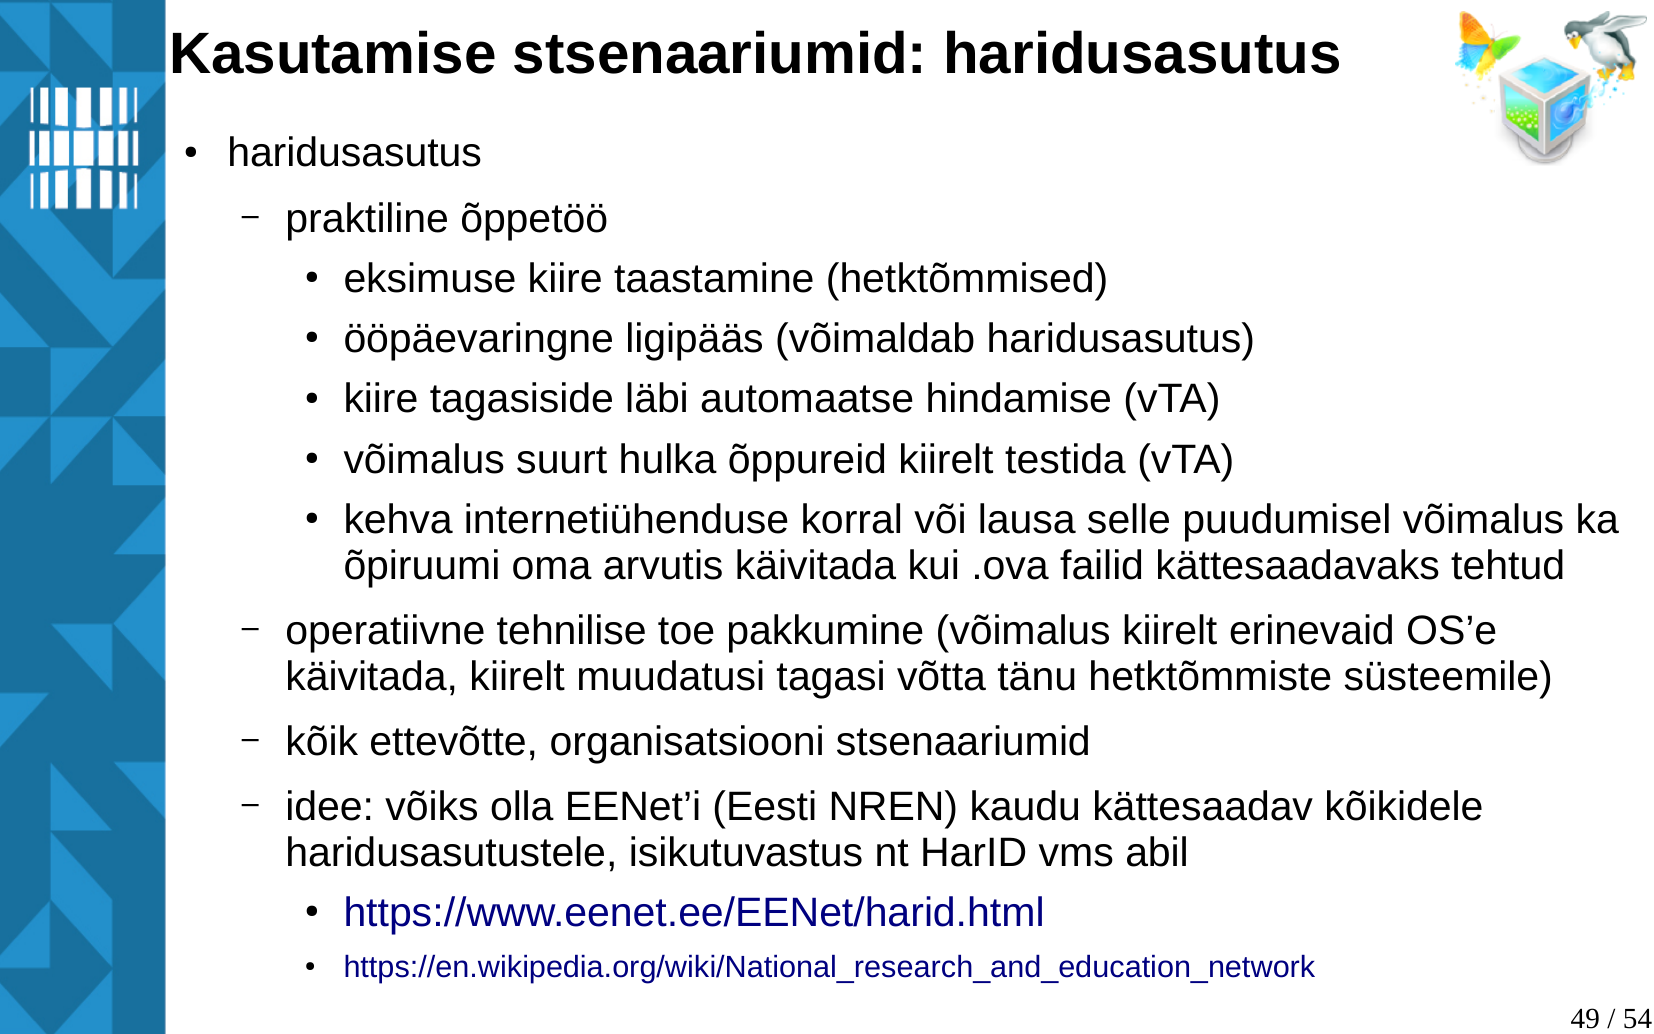

# Kasutamise stsenaariumid: haridusasutus
haridusasutus
praktiline õppetöö
eksimuse kiire taastamine (hetktõmmised)
ööpäevaringne ligipääs (võimaldab haridusasutus)
kiire tagasiside läbi automaatse hindamise (vTA)
võimalus suurt hulka õppureid kiirelt testida (vTA)
kehva internetiühenduse korral või lausa selle puudumisel võimalus ka õpiruumi oma arvutis käivitada kui .ova failid kättesaadavaks tehtud
operatiivne tehnilise toe pakkumine (võimalus kiirelt erinevaid OS’e käivitada, kiirelt muudatusi tagasi võtta tänu hetktõmmiste süsteemile)
kõik ettevõtte, organisatsiooni stsenaariumid
idee: võiks olla EENet’i (Eesti NREN) kaudu kättesaadav kõikidele haridusasutustele, isikutuvastus nt HarID vms abil
https://www.eenet.ee/EENet/harid.html
https://en.wikipedia.org/wiki/National_research_and_education_network
49